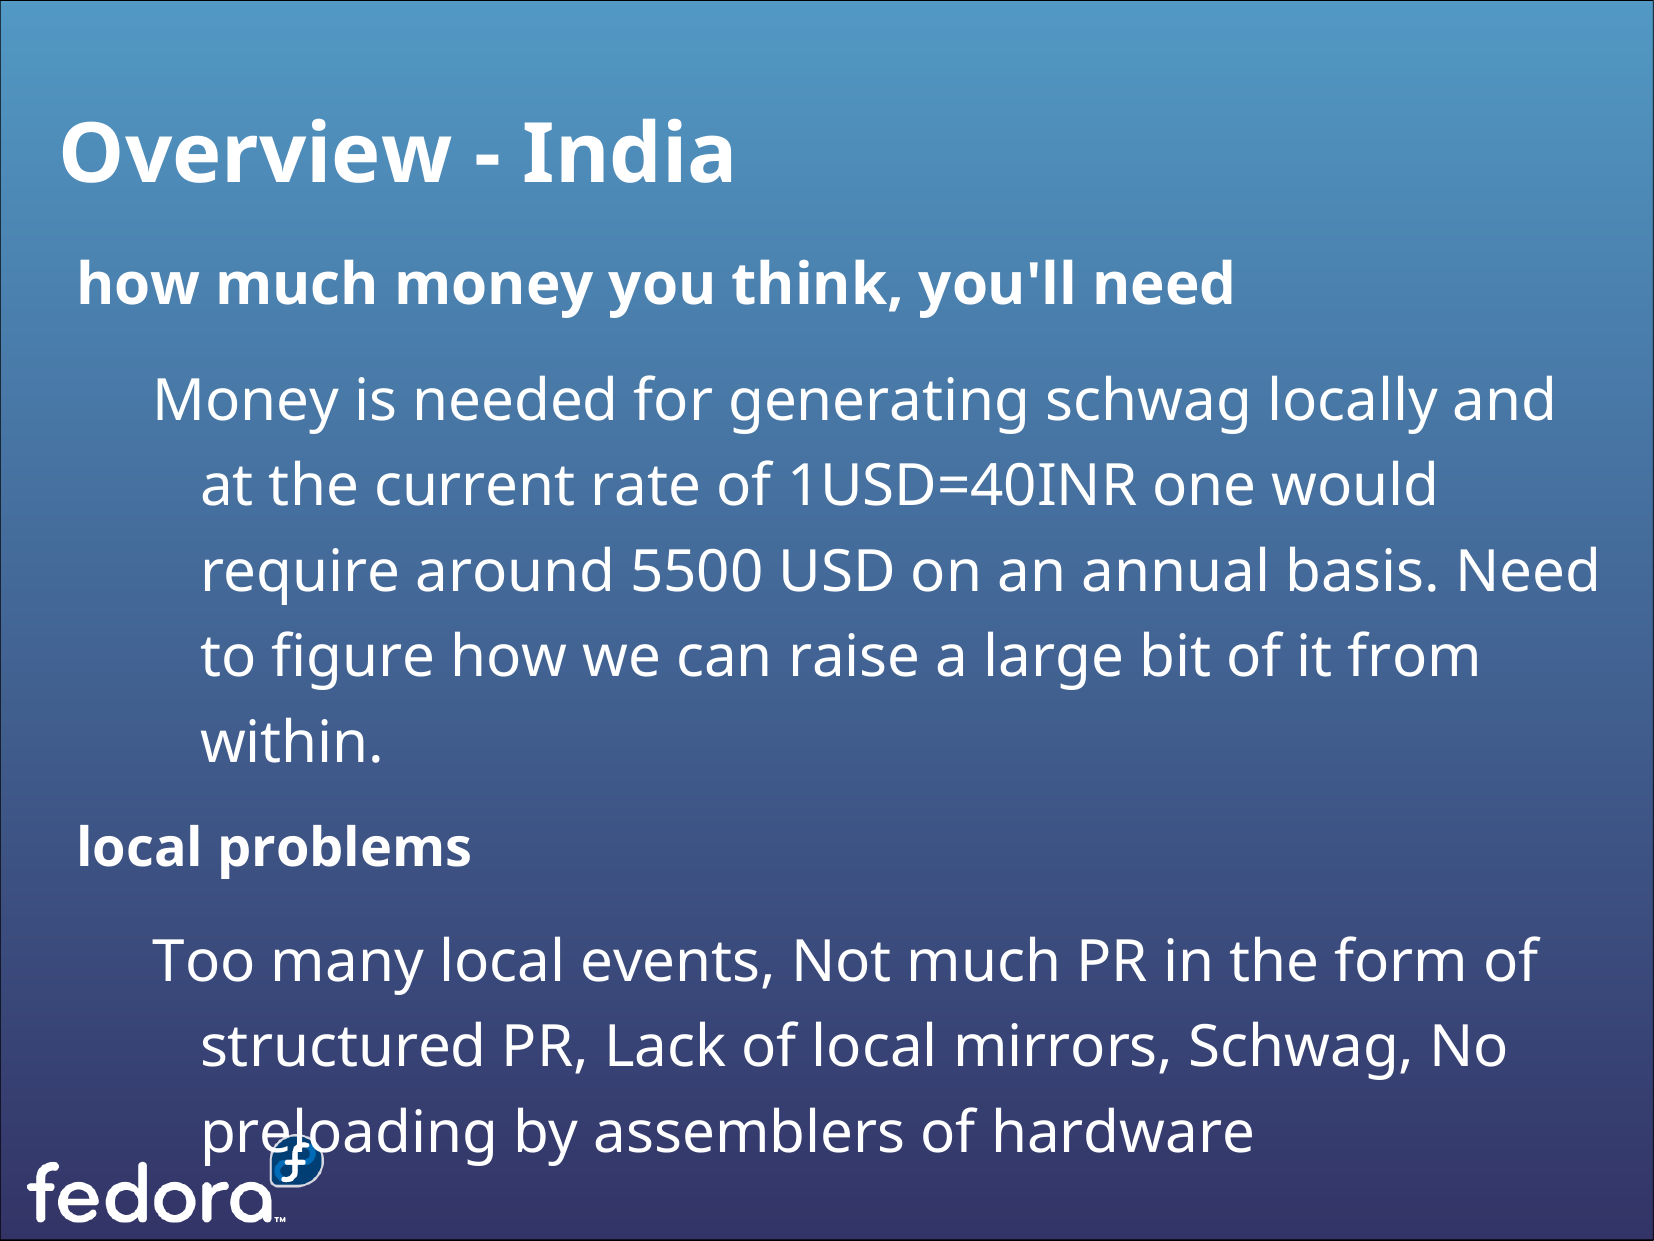

# Overview - India
how much money you think, you'll need
Money is needed for generating schwag locally and at the current rate of 1USD=40INR one would require around 5500 USD on an annual basis. Need to figure how we can raise a large bit of it from within.
local problems
Too many local events, Not much PR in the form of structured PR, Lack of local mirrors, Schwag, No preloading by assemblers of hardware